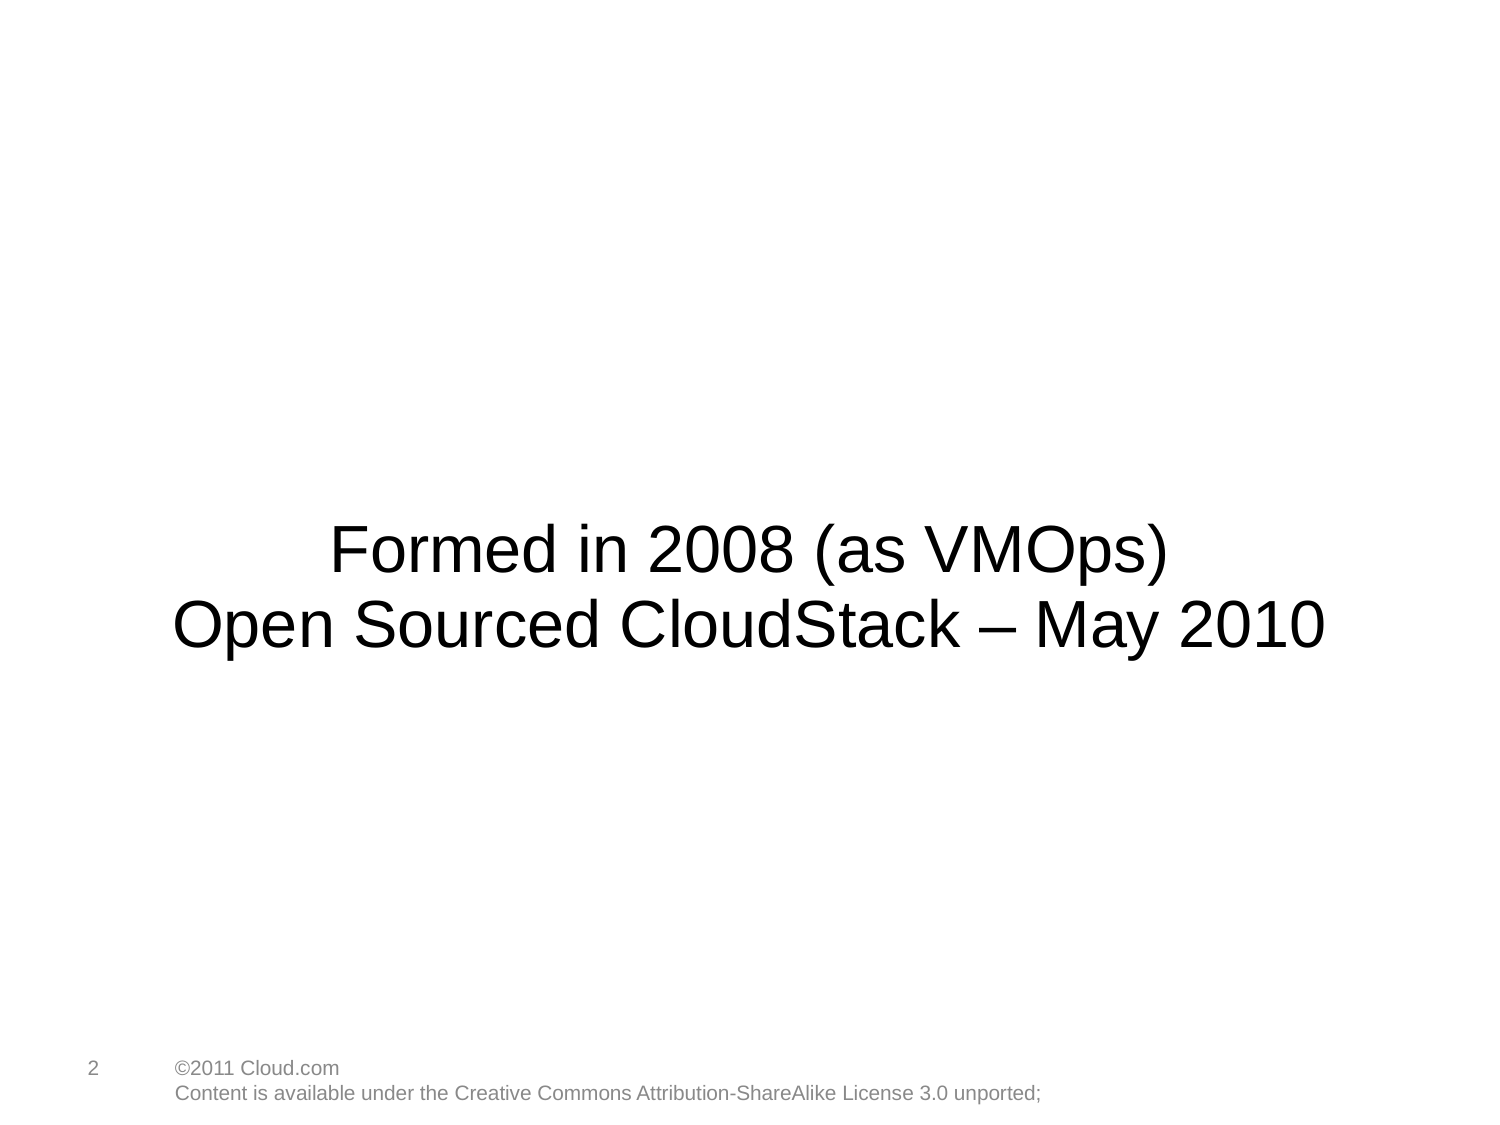

#
Formed in 2008 (as VMOps)
Open Sourced CloudStack – May 2010
©2011 Cloud.com
Content is available under the Creative Commons Attribution-ShareAlike License 3.0 unported;